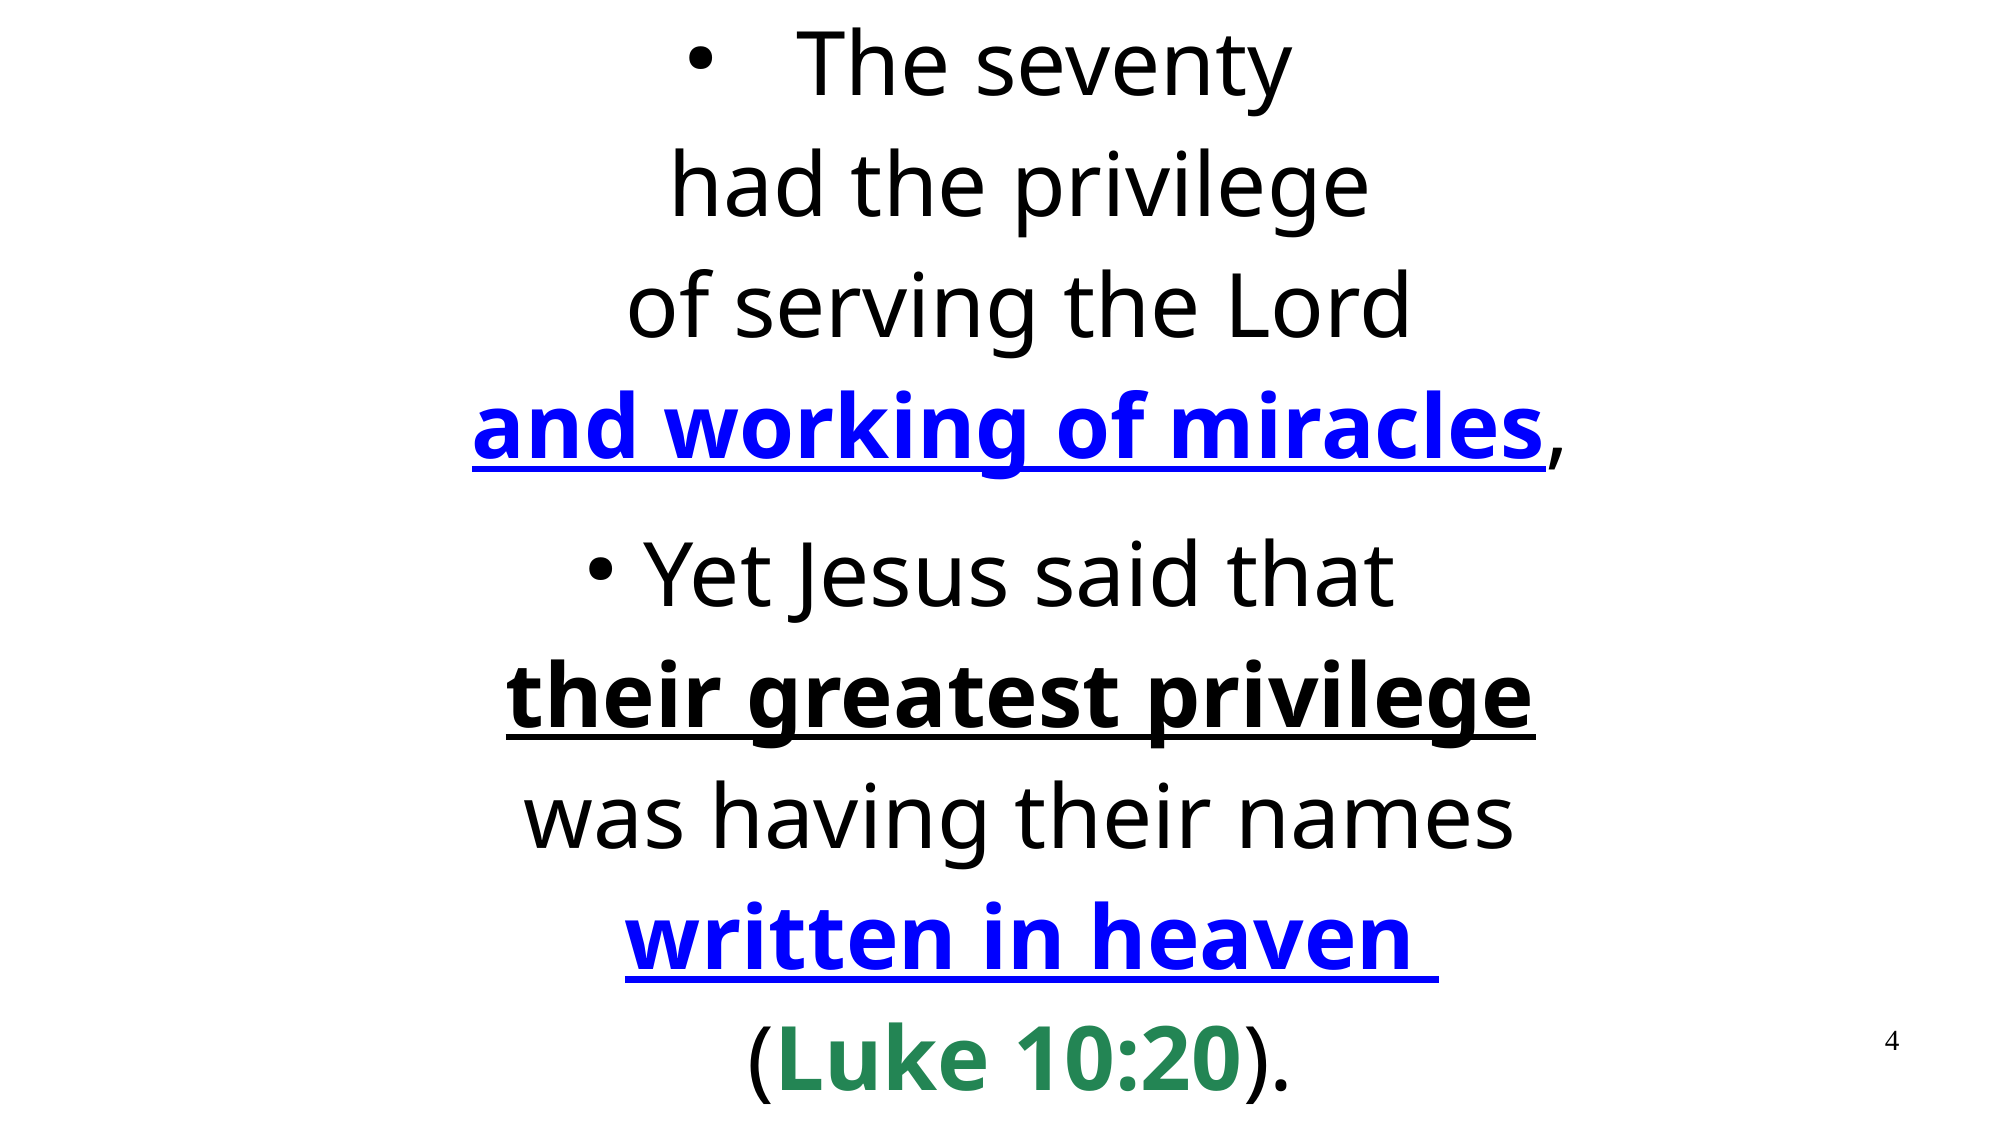

# The seventy had the privilege of serving the Lord and working of miracles,
Yet Jesus said that
their greatest privilege
was having their names
written in heaven
(Luke 10:20).
4